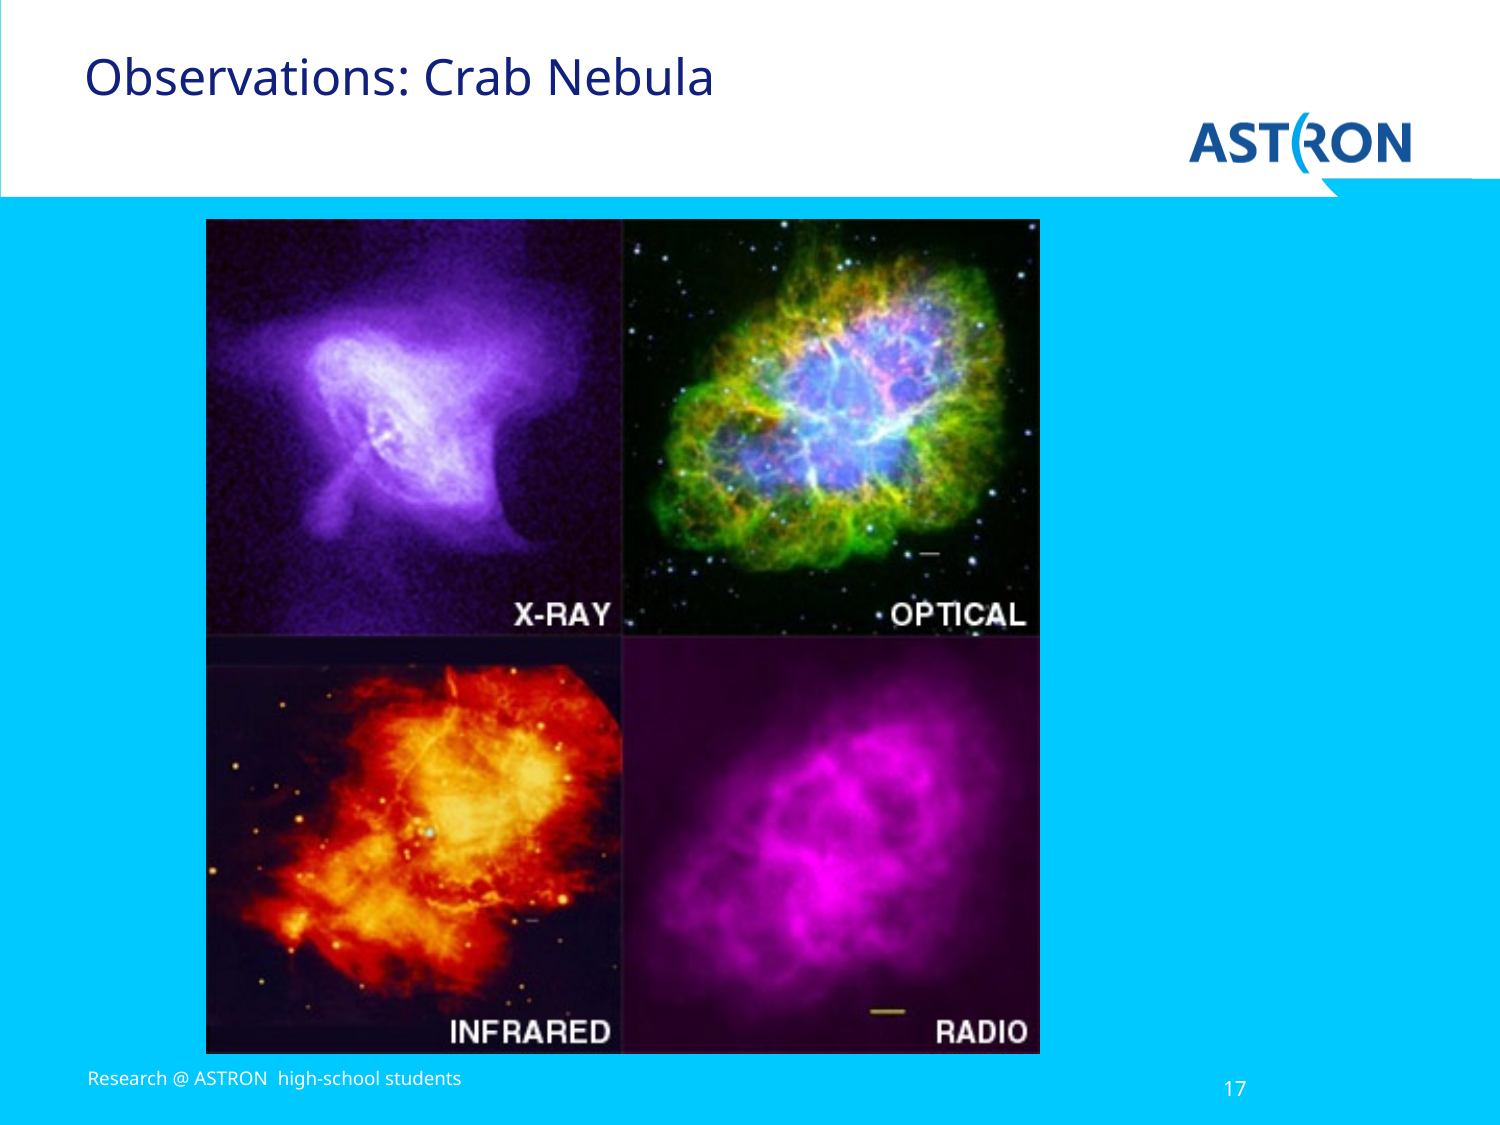

Observations: Crab Nebula
Research @ ASTRON high-school students